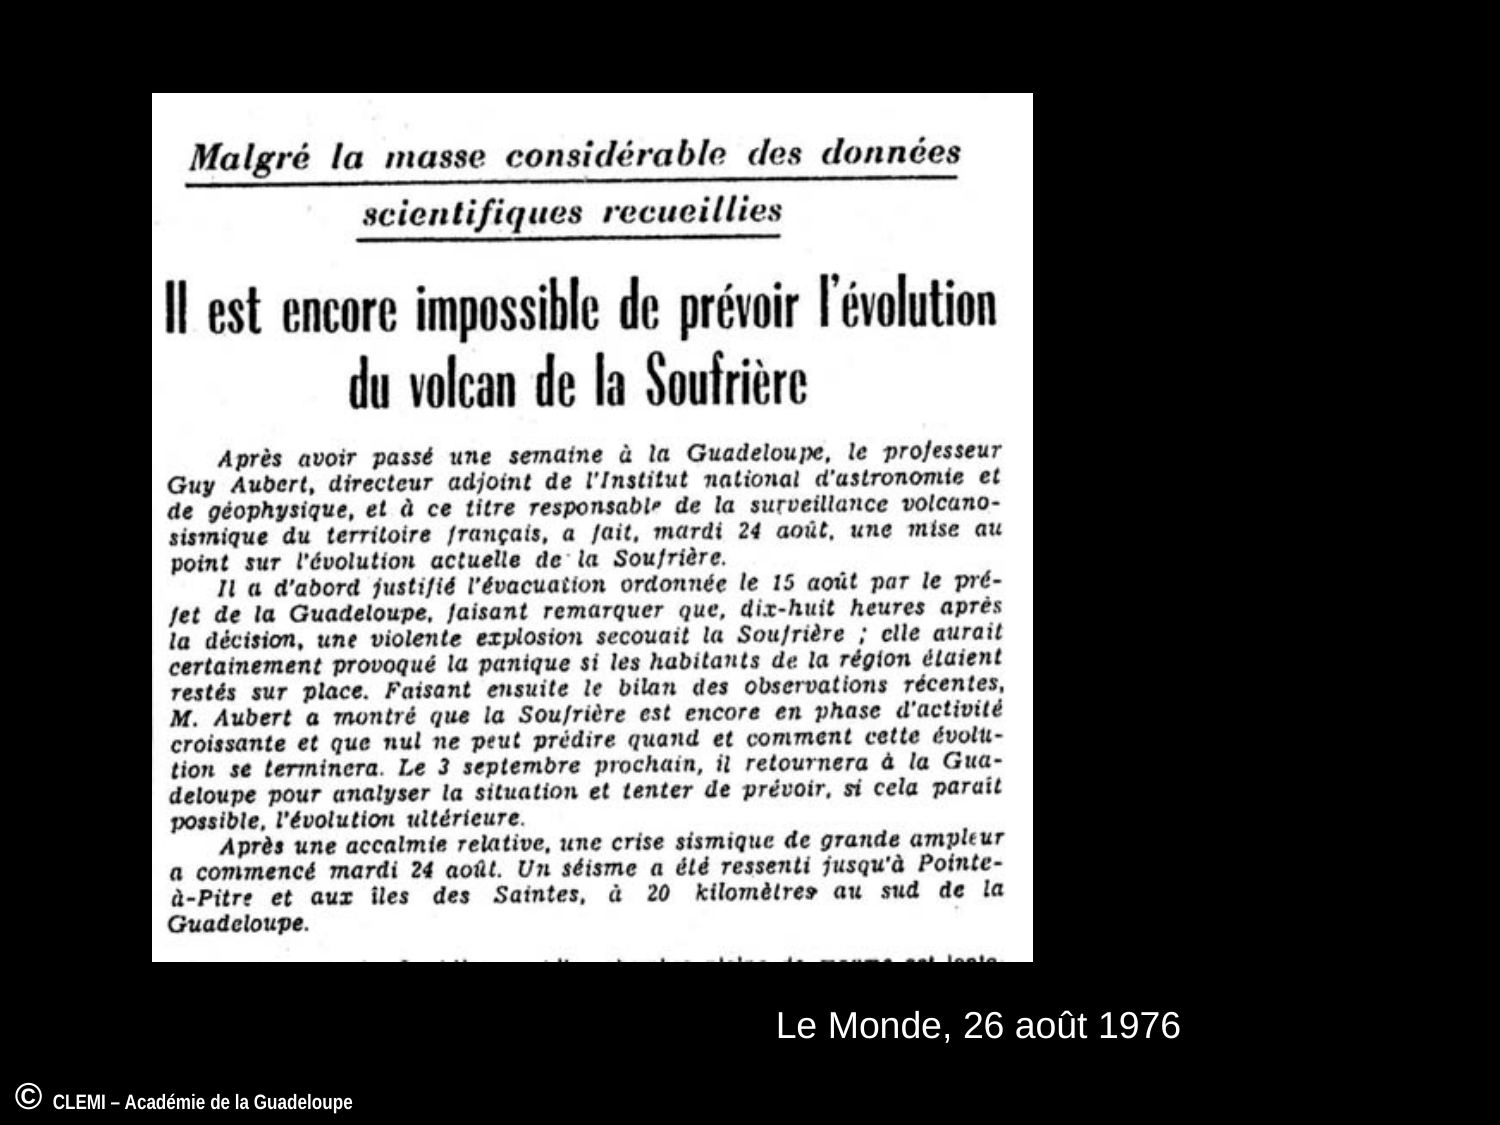

# Le Monde, 26 août 1976
© CLEMI – Académie de la Guadeloupe